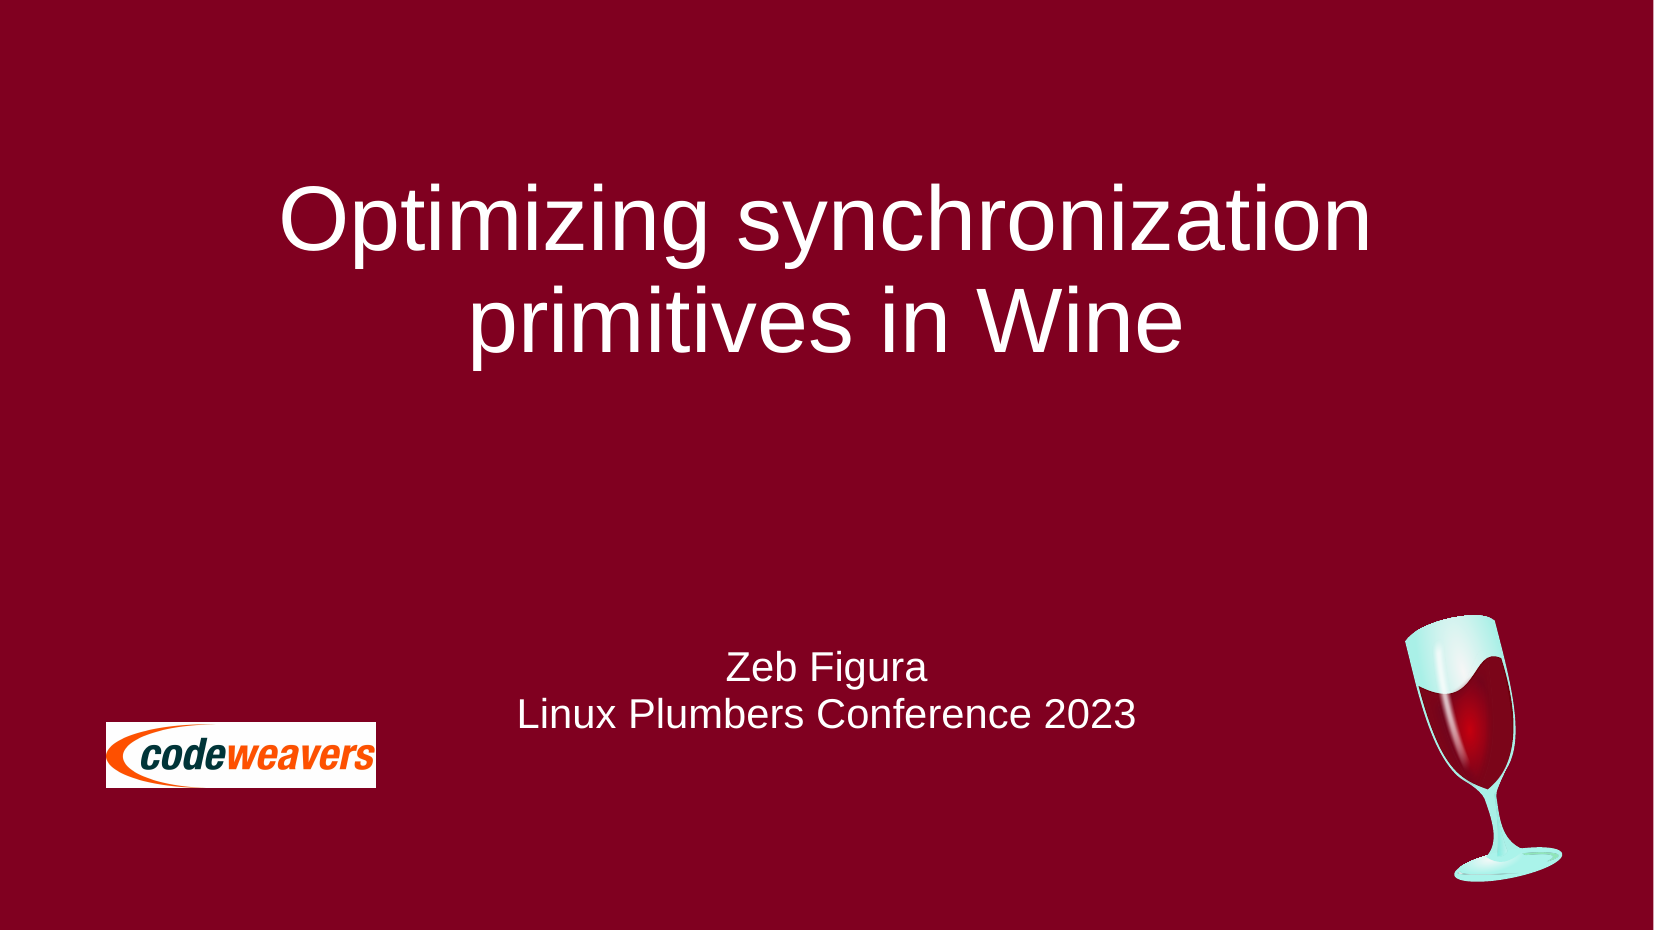

# Optimizing synchronization primitives in Wine
Zeb Figura
Linux Plumbers Conference 2023